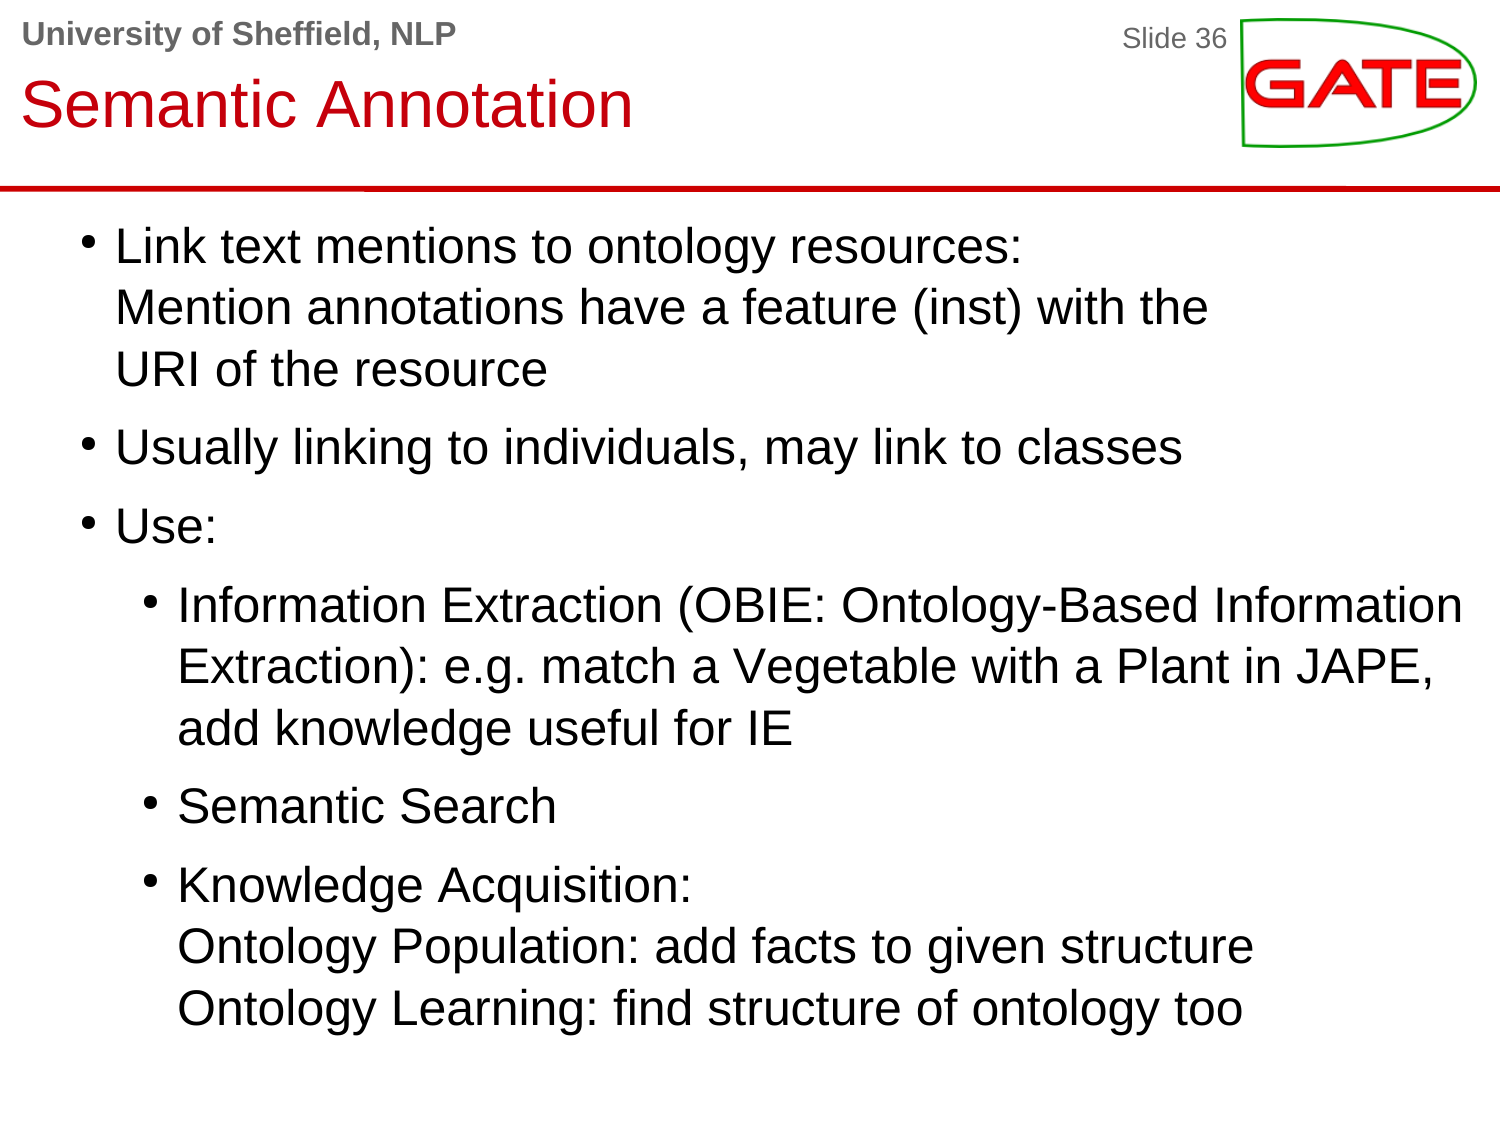

36
# Semantic Annotation
Link text mentions to ontology resources:
Mention annotations have a feature (inst) with the
URI of the resource
Usually linking to individuals, may link to classes
Use:
Information Extraction (OBIE: Ontology-Based Information Extraction): e.g. match a Vegetable with a Plant in JAPE, add knowledge useful for IE
Semantic Search
Knowledge Acquisition:
Ontology Population: add facts to given structure
Ontology Learning: find structure of ontology too